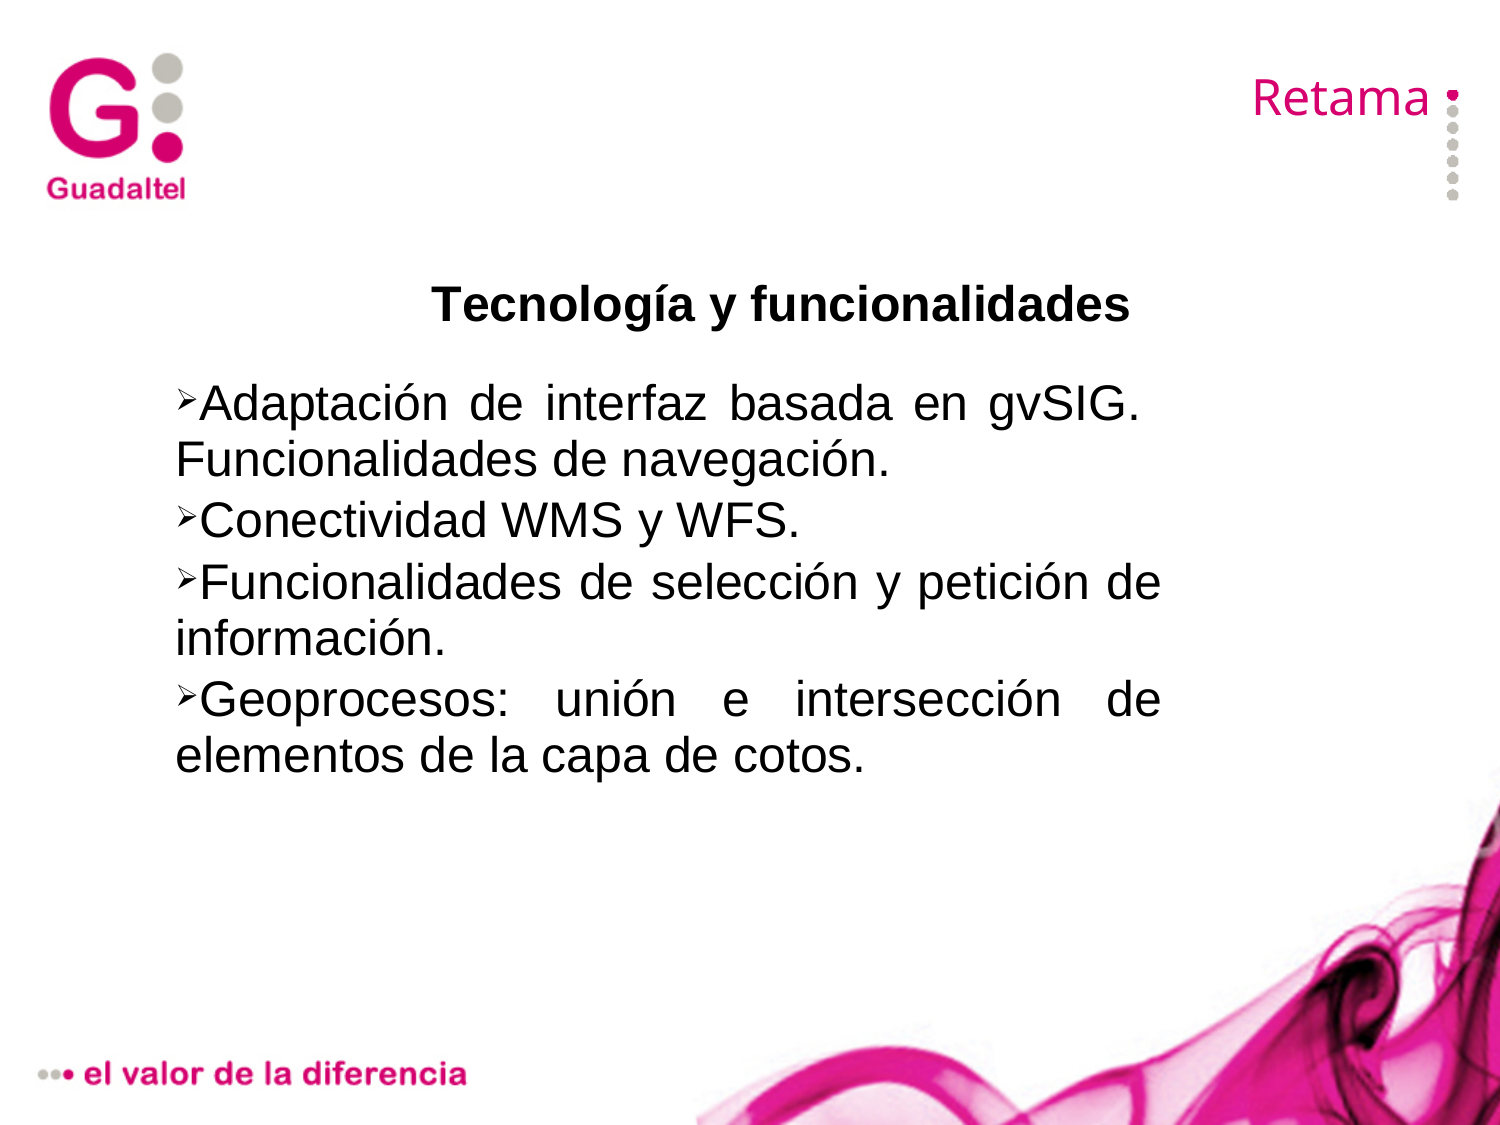

Retama
Tecnología y funcionalidades
Adaptación de interfaz basada en gvSIG. Funcionalidades de navegación.
Conectividad WMS y WFS.
Funcionalidades de selección y petición de información.
Geoprocesos: unión e intersección de elementos de la capa de cotos.